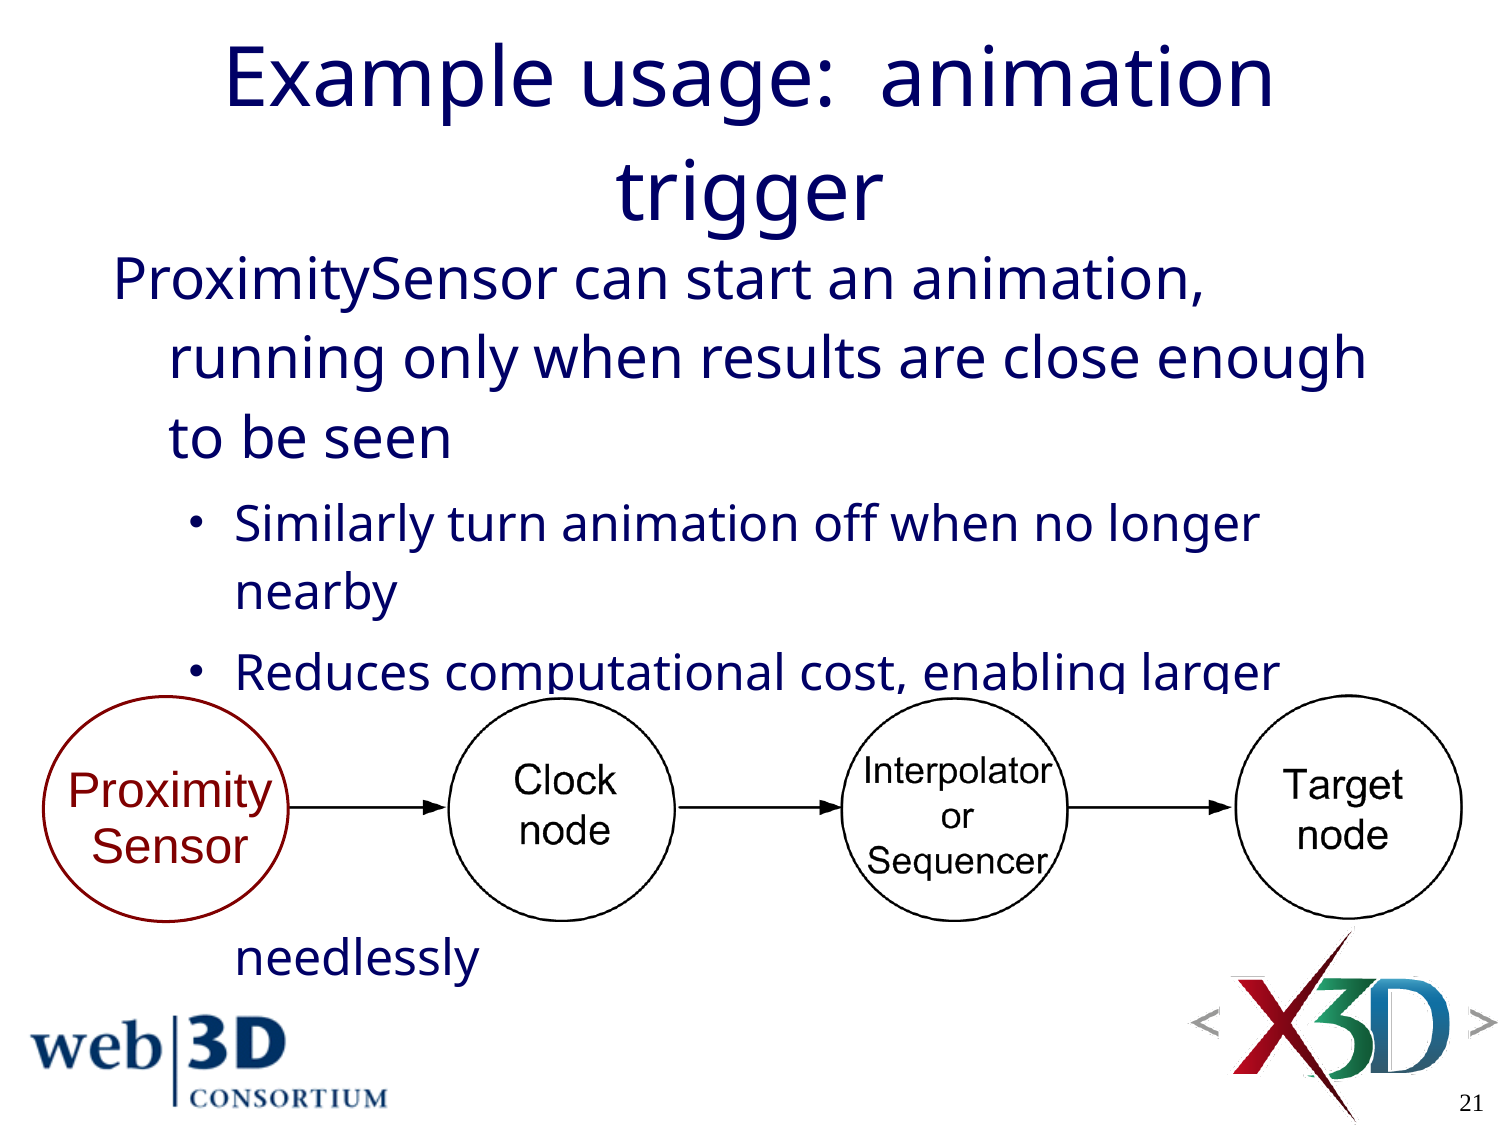

# Example usage: animation trigger
ProximitySensor can start an animation, running only when results are close enough to be seen
Similarly turn animation off when no longer nearby
Reduces computational cost, enabling larger scenes
Thus helps eliminate off-screen animation, where unseen event chains might spin needlessly
Proximity
Sensor